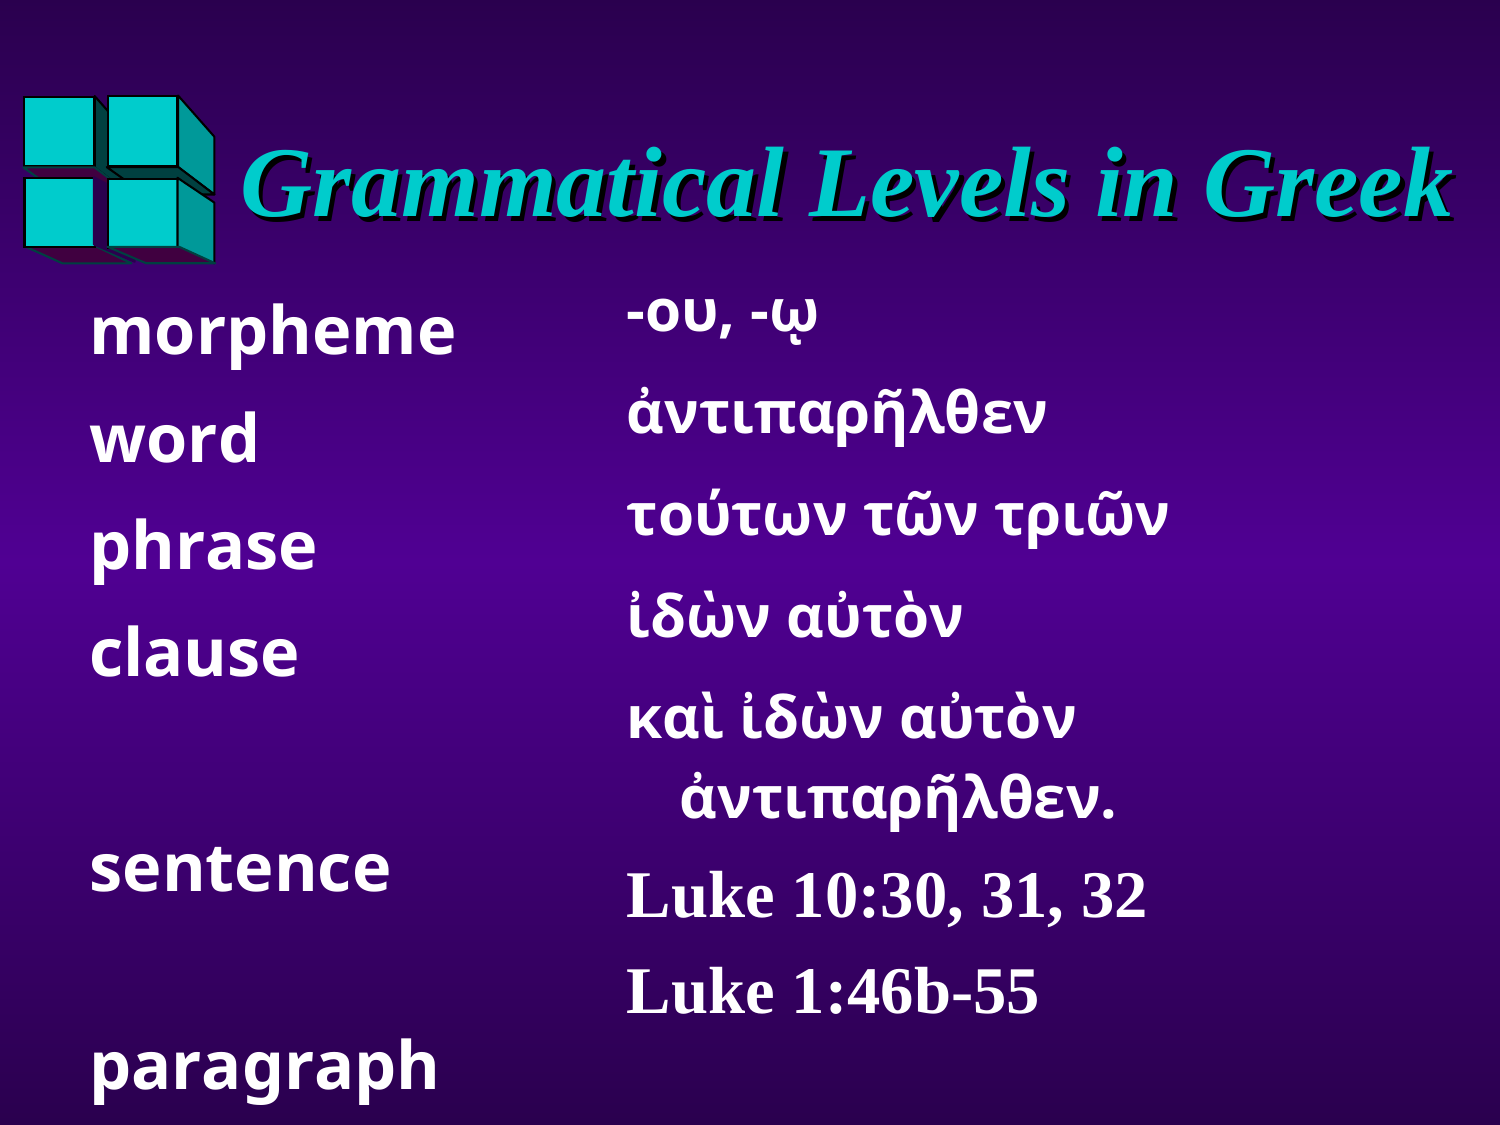

# Grammatical Levels in Greek
-ου, -ῳ
ἀντιπαρῆλθεν
τούτων τῶν τριῶν
ἰδὼν αὐτὸν
καὶ ἰδὼν αὐτὸν	ἀντιπαρῆλθεν.
Luke 10:30, 31, 32
Luke 1:46b-55
morpheme
word
phrase
clause
sentence
paragraph
monologue